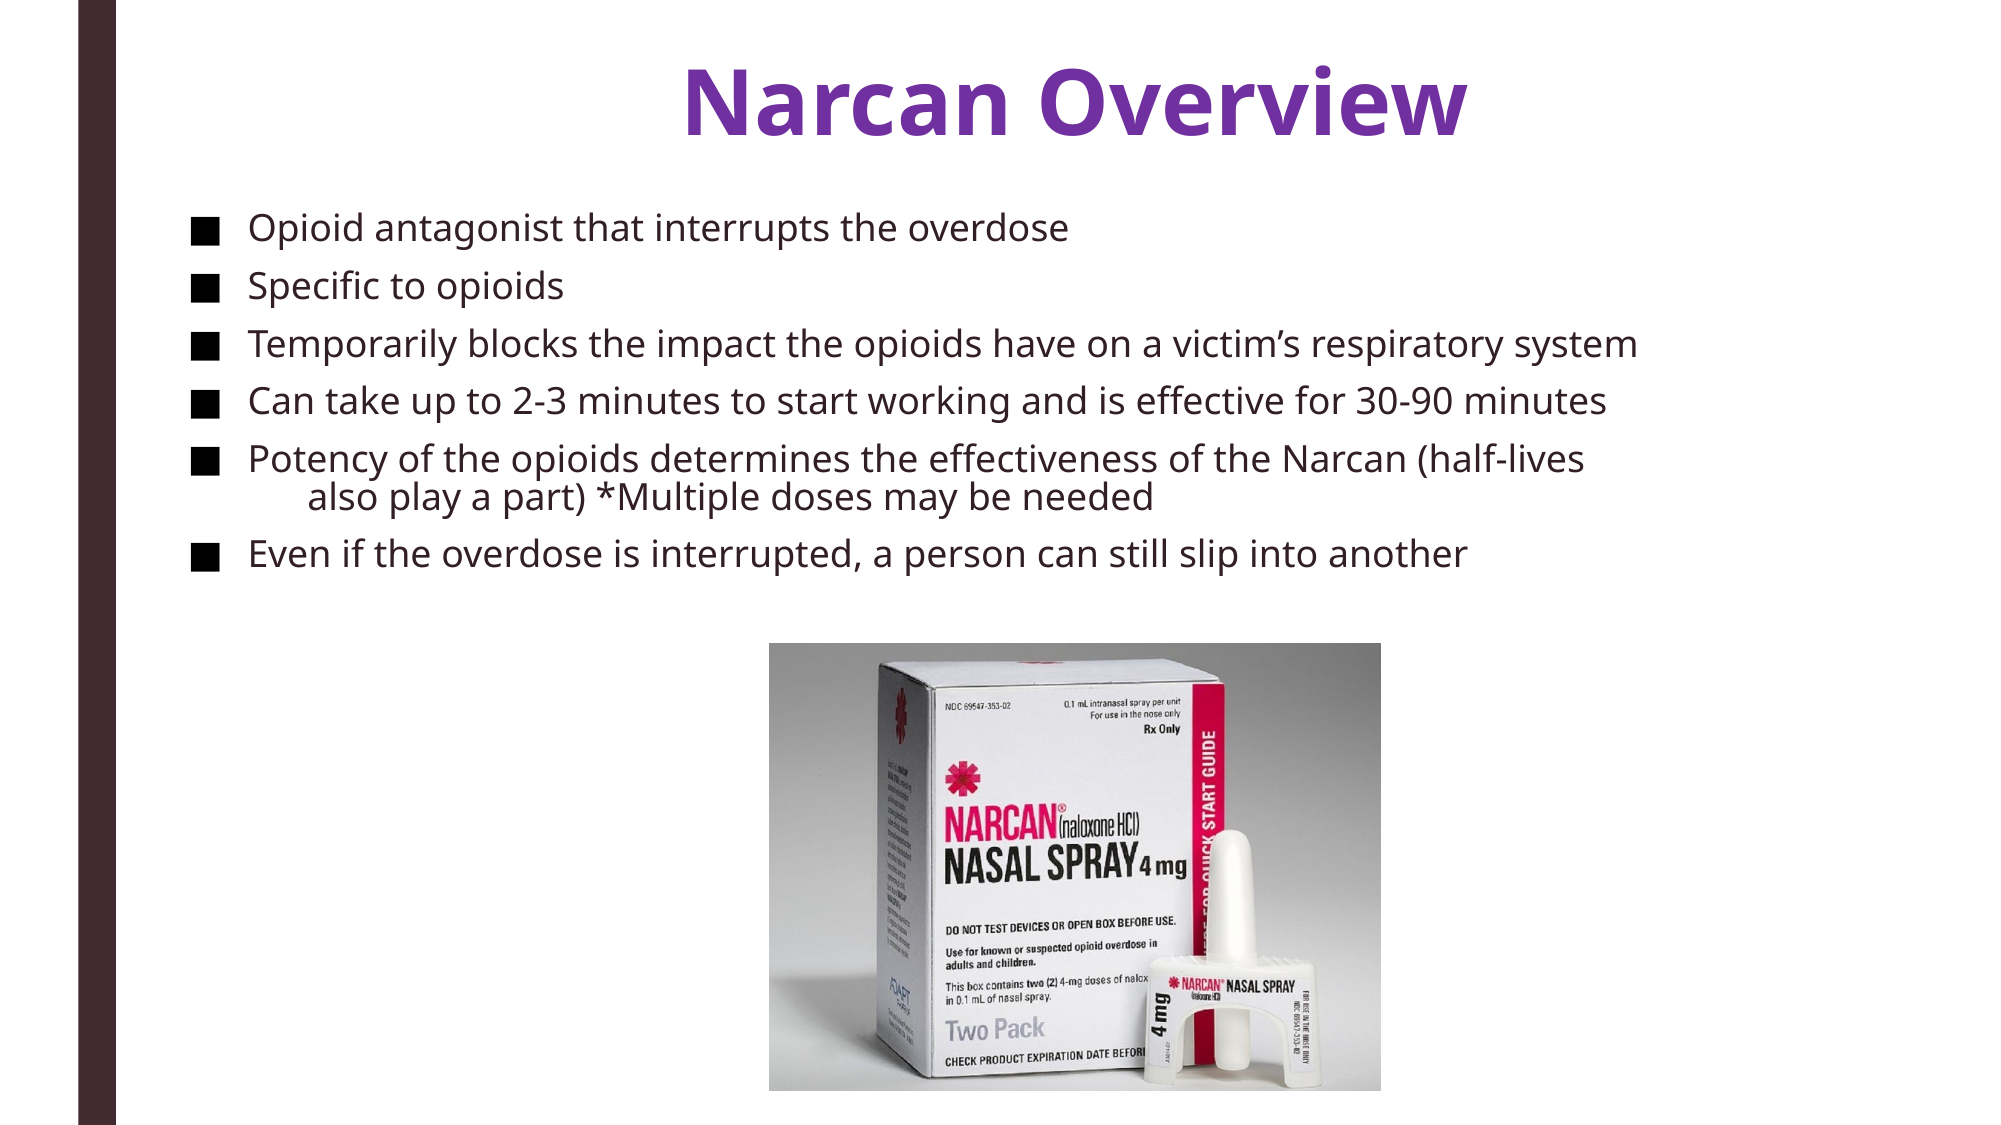

# Narcan Overview
Opioid antagonist that interrupts the overdose
Specific to opioids
Temporarily blocks the impact the opioids have on a victim’s respiratory system
Can take up to 2-3 minutes to start working and is effective for 30-90 minutes
Potency of the opioids determines the effectiveness of the Narcan (half-lives also play a part) *Multiple doses may be needed
Even if the overdose is interrupted, a person can still slip into another